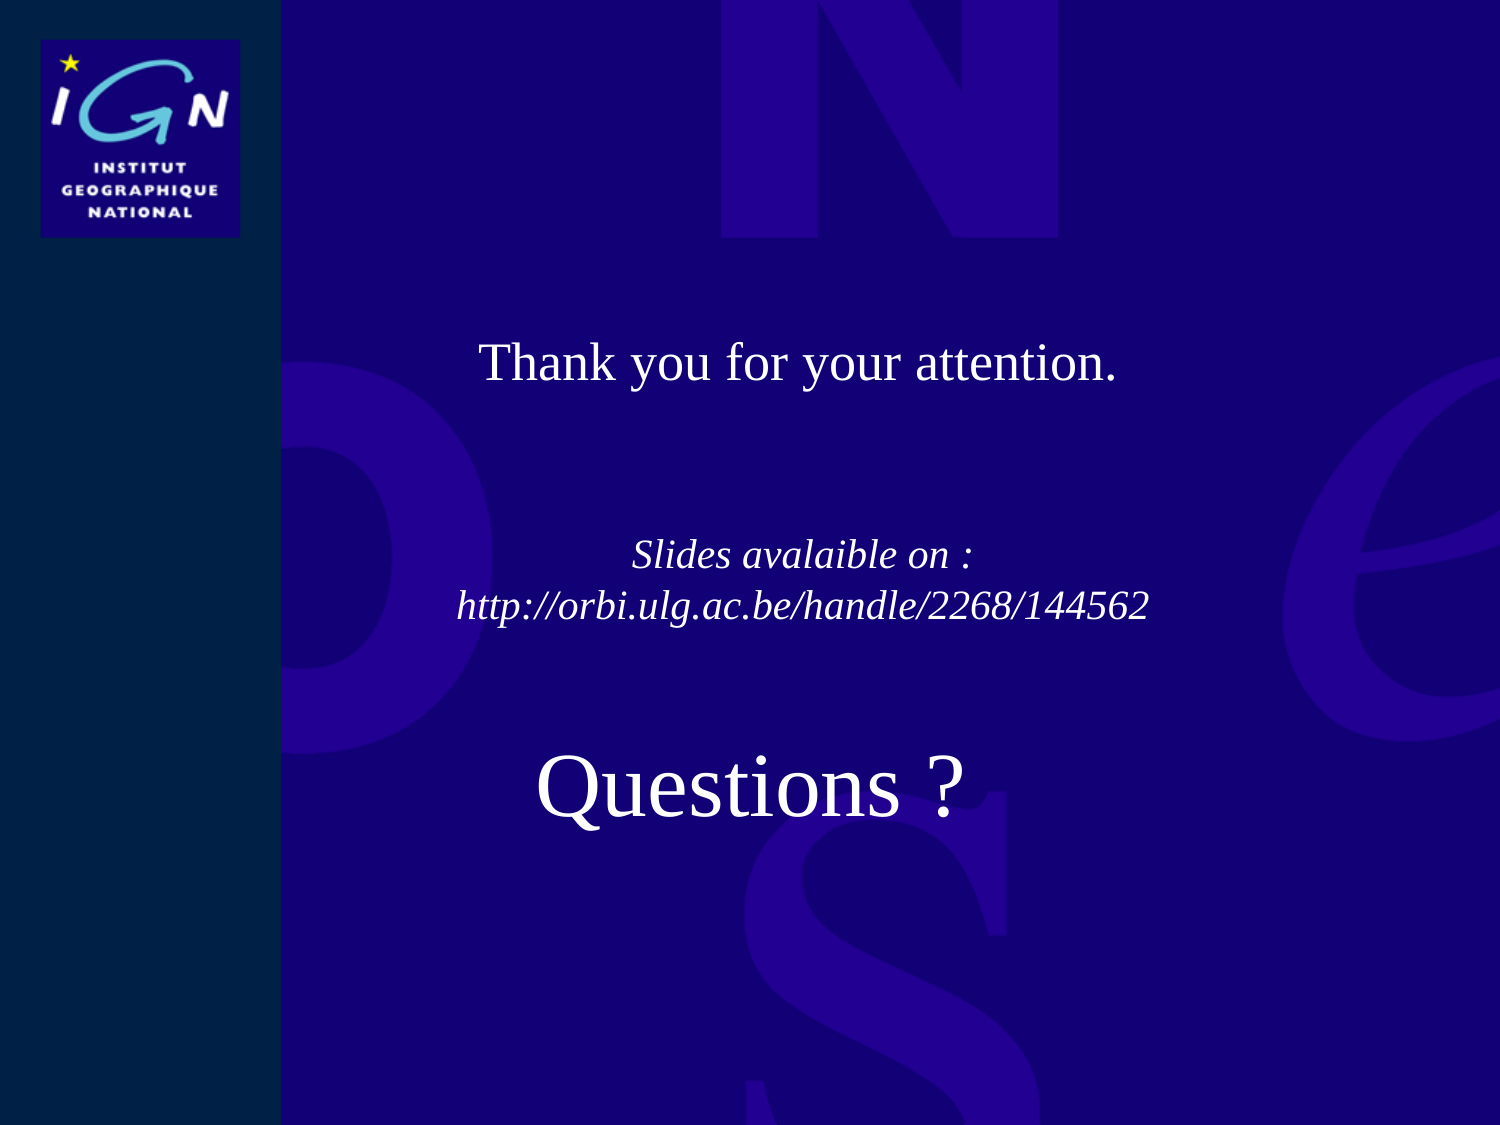

Thank you for your attention.
Slides avalaible on :
http://orbi.ulg.ac.be/handle/2268/144562
Questions ?